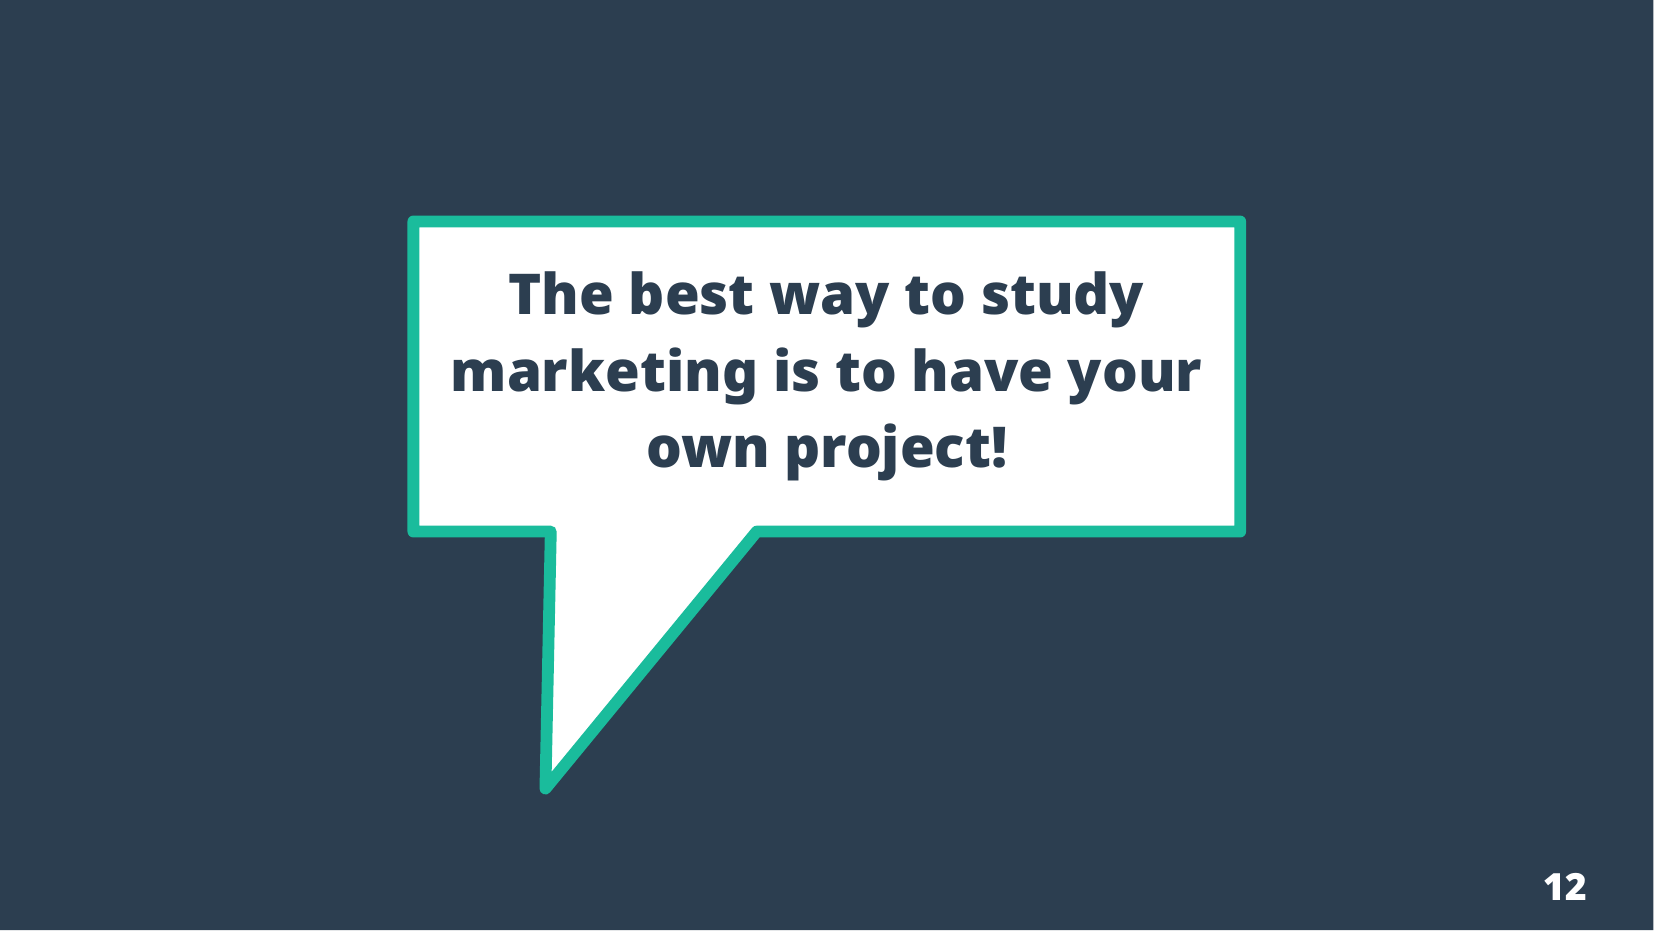

# The best way to study marketing is to have your own project!
12